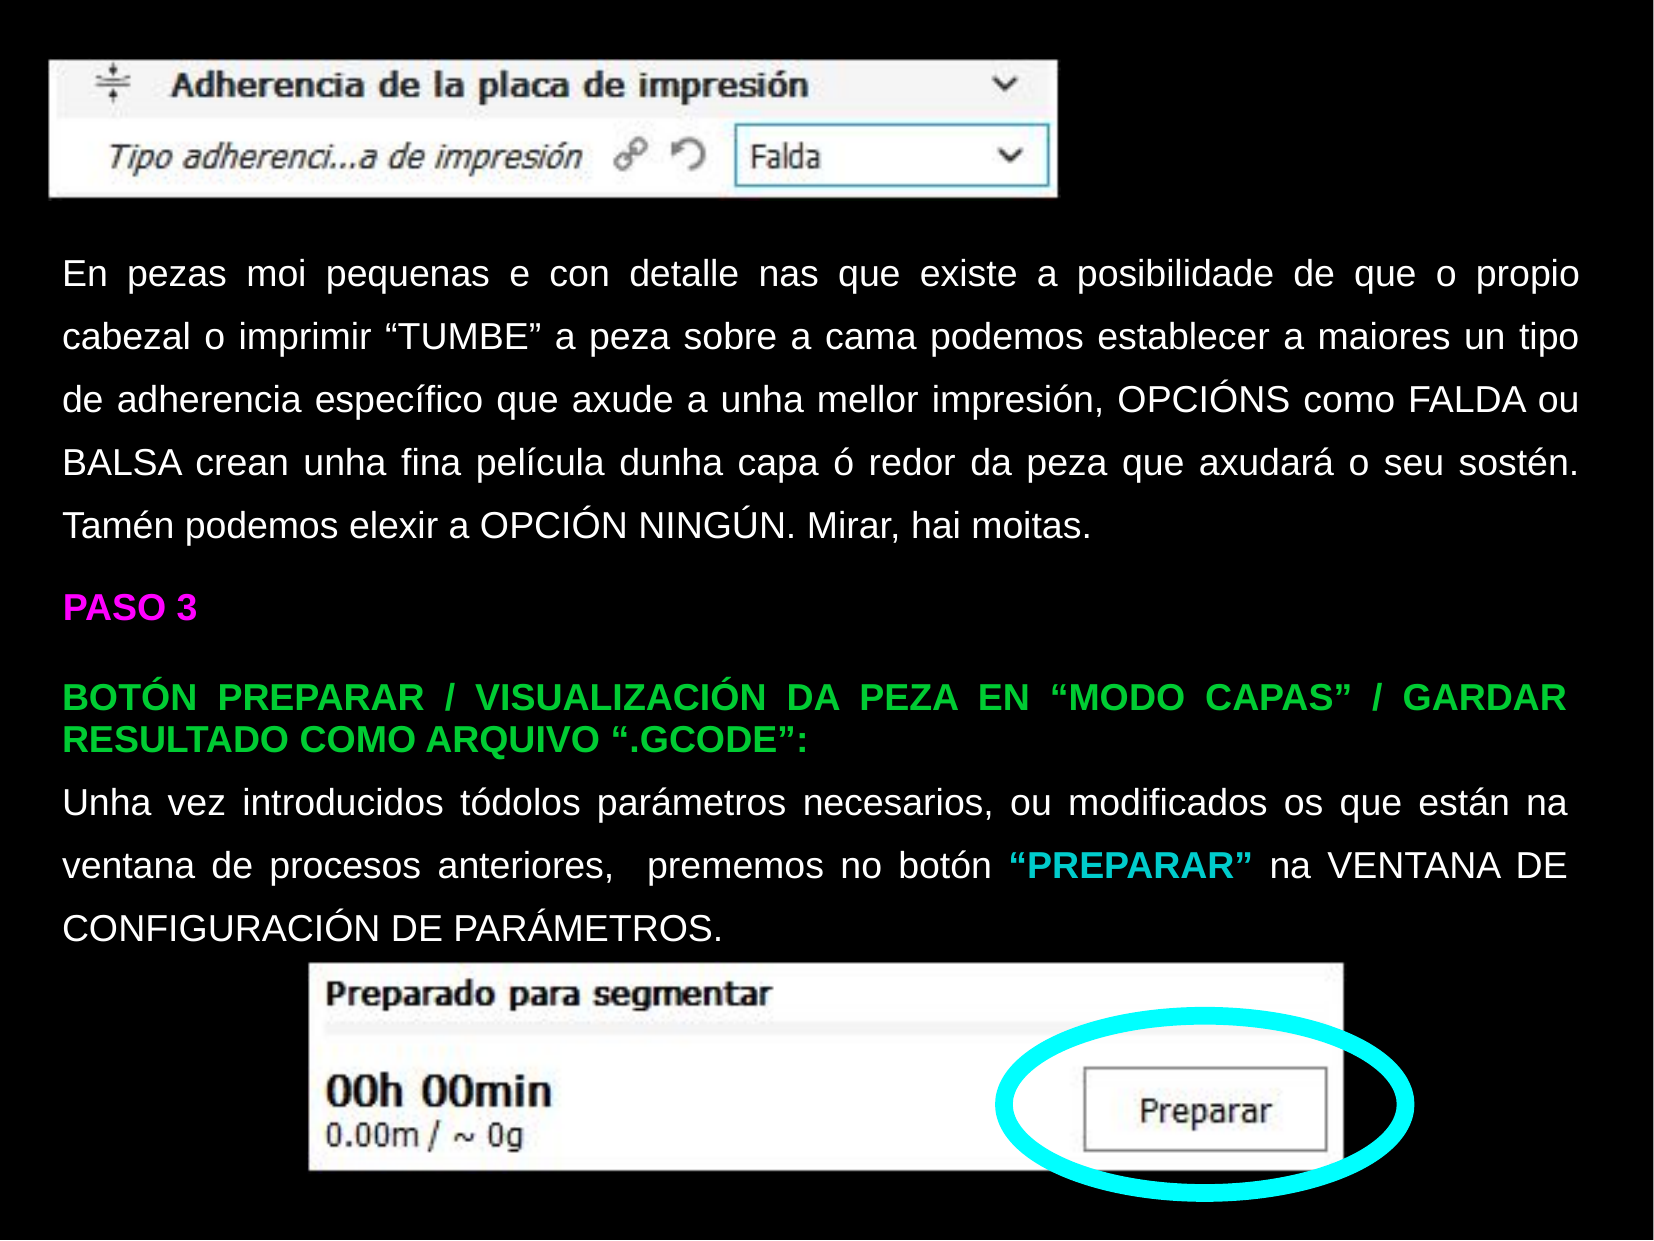

En pezas moi pequenas e con detalle nas que existe a posibilidade de que o propio cabezal o imprimir “TUMBE” a peza sobre a cama podemos establecer a maiores un tipo de adherencia específico que axude a unha mellor impresión, OPCIÓNS como FALDA ou BALSA crean unha fina película dunha capa ó redor da peza que axudará o seu sostén. Tamén podemos elexir a OPCIÓN NINGÚN. Mirar, hai moitas.
PASO 3
BOTÓN PREPARAR / VISUALIZACIÓN DA PEZA EN “MODO CAPAS” / GARDAR RESULTADO COMO ARQUIVO “.GCODE”:
Unha vez introducidos tódolos parámetros necesarios, ou modificados os que están na ventana de procesos anteriores, prememos no botón “PREPARAR” na VENTANA DE CONFIGURACIÓN DE PARÁMETROS.